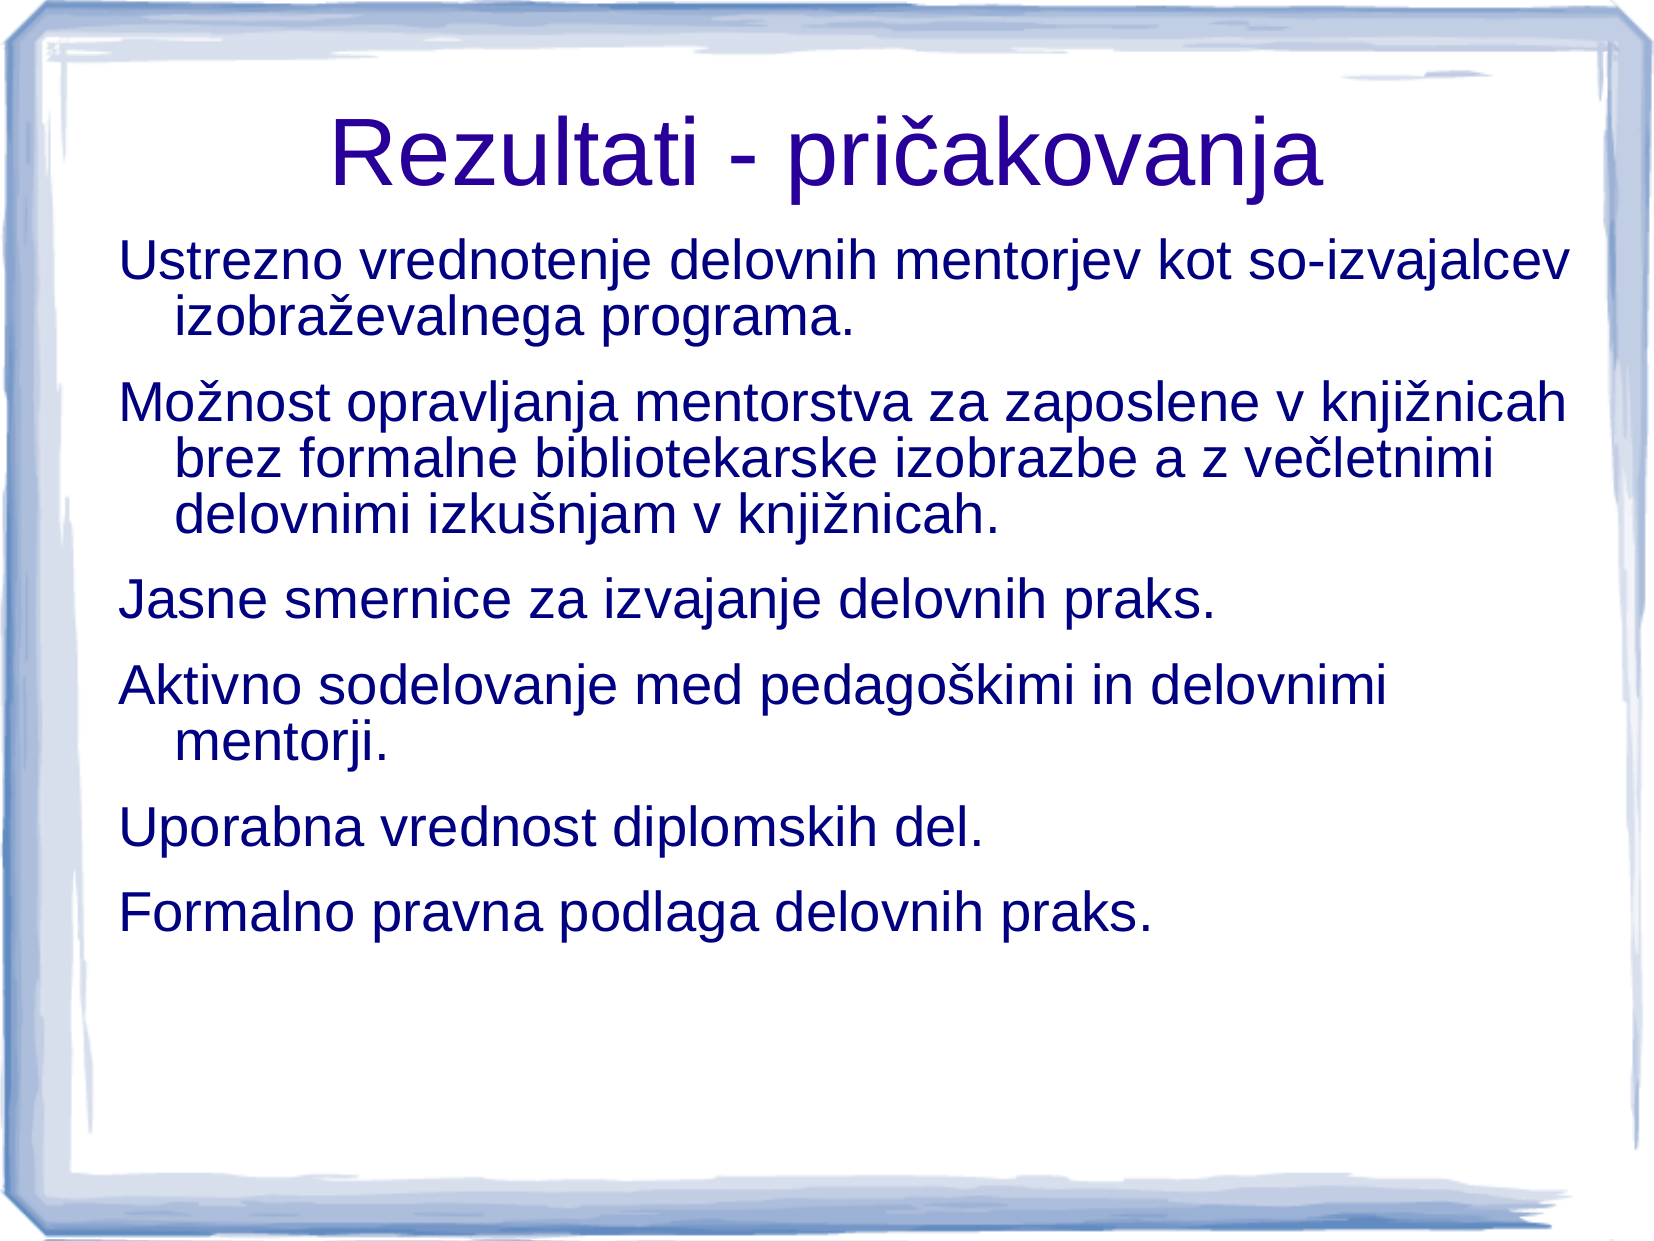

# Rezultati - pričakovanja
Ustrezno vrednotenje delovnih mentorjev kot so-izvajalcev izobraževalnega programa.
Možnost opravljanja mentorstva za zaposlene v knjižnicah brez formalne bibliotekarske izobrazbe a z večletnimi delovnimi izkušnjam v knjižnicah.
Jasne smernice za izvajanje delovnih praks.
Aktivno sodelovanje med pedagoškimi in delovnimi mentorji.
Uporabna vrednost diplomskih del.
Formalno pravna podlaga delovnih praks.